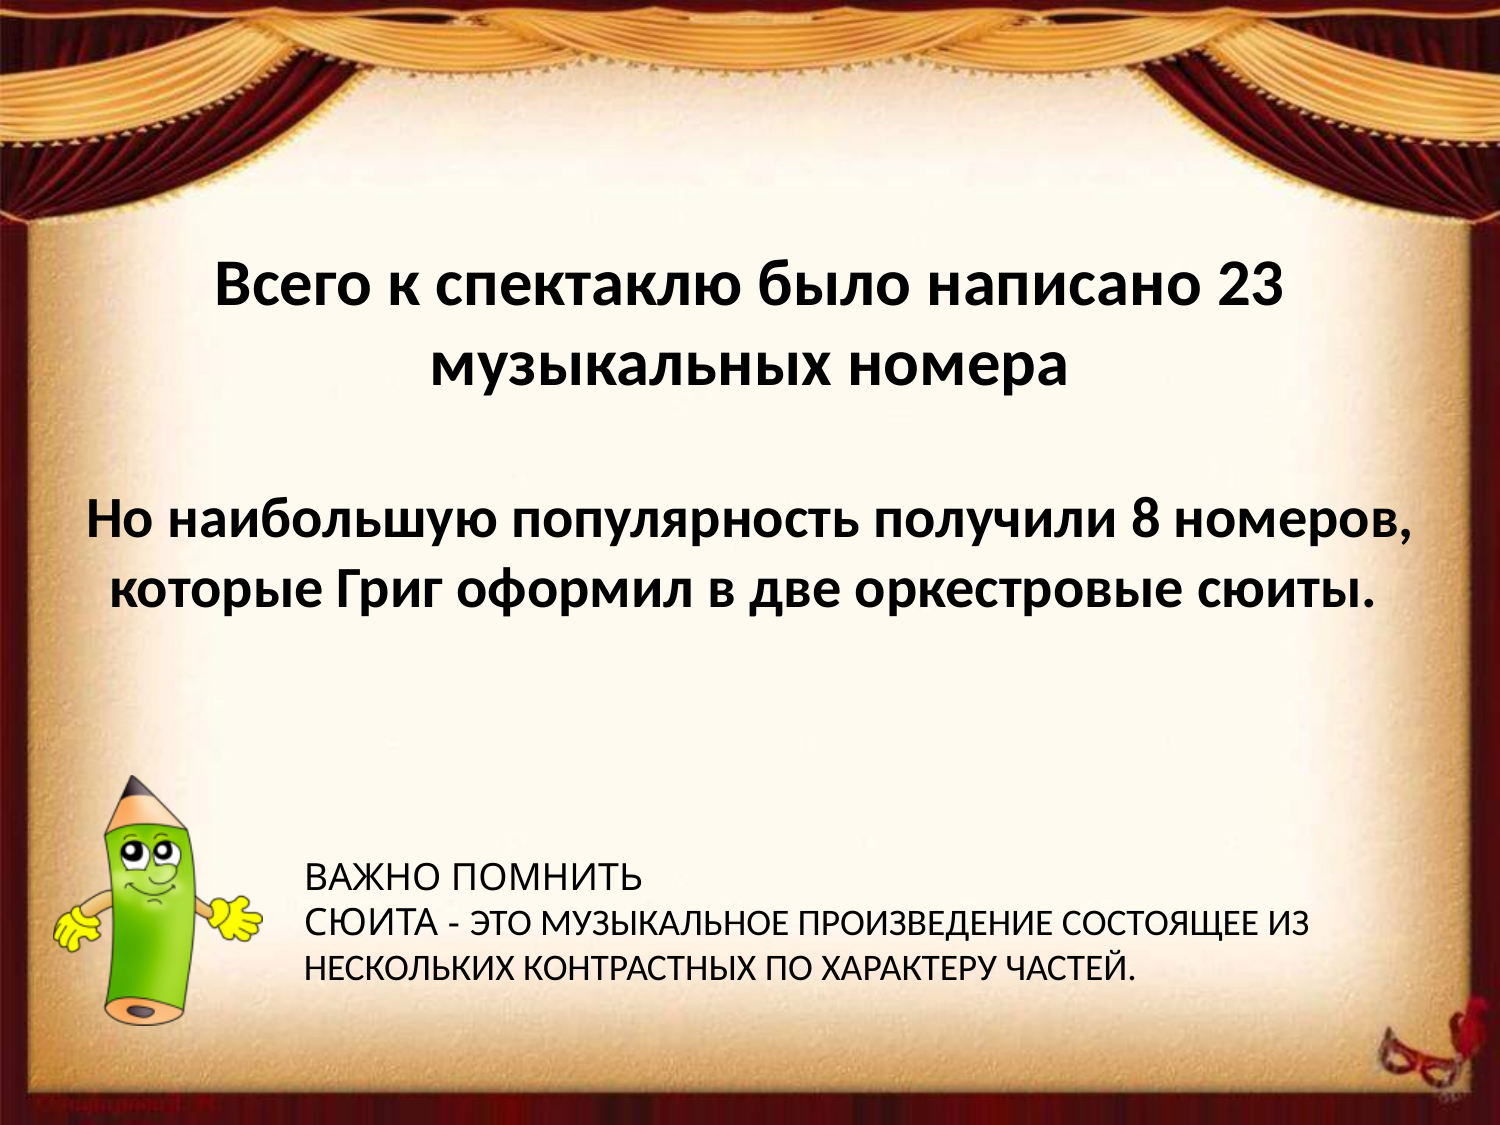

Всего к спектаклю было написано 23 музыкальных номера
Но наибольшую популярность получили 8 номеров, которые Григ оформил в две оркестровые сюиты.
ВАЖНО ПОМНИТЬ
СЮИТА - ЭТО МУЗЫКАЛЬНОЕ ПРОИЗВЕДЕНИЕ СОСТОЯЩЕЕ ИЗ НЕСКОЛЬКИХ КОНТРАСТНЫХ ПО ХАРАКТЕРУ ЧАСТЕЙ.